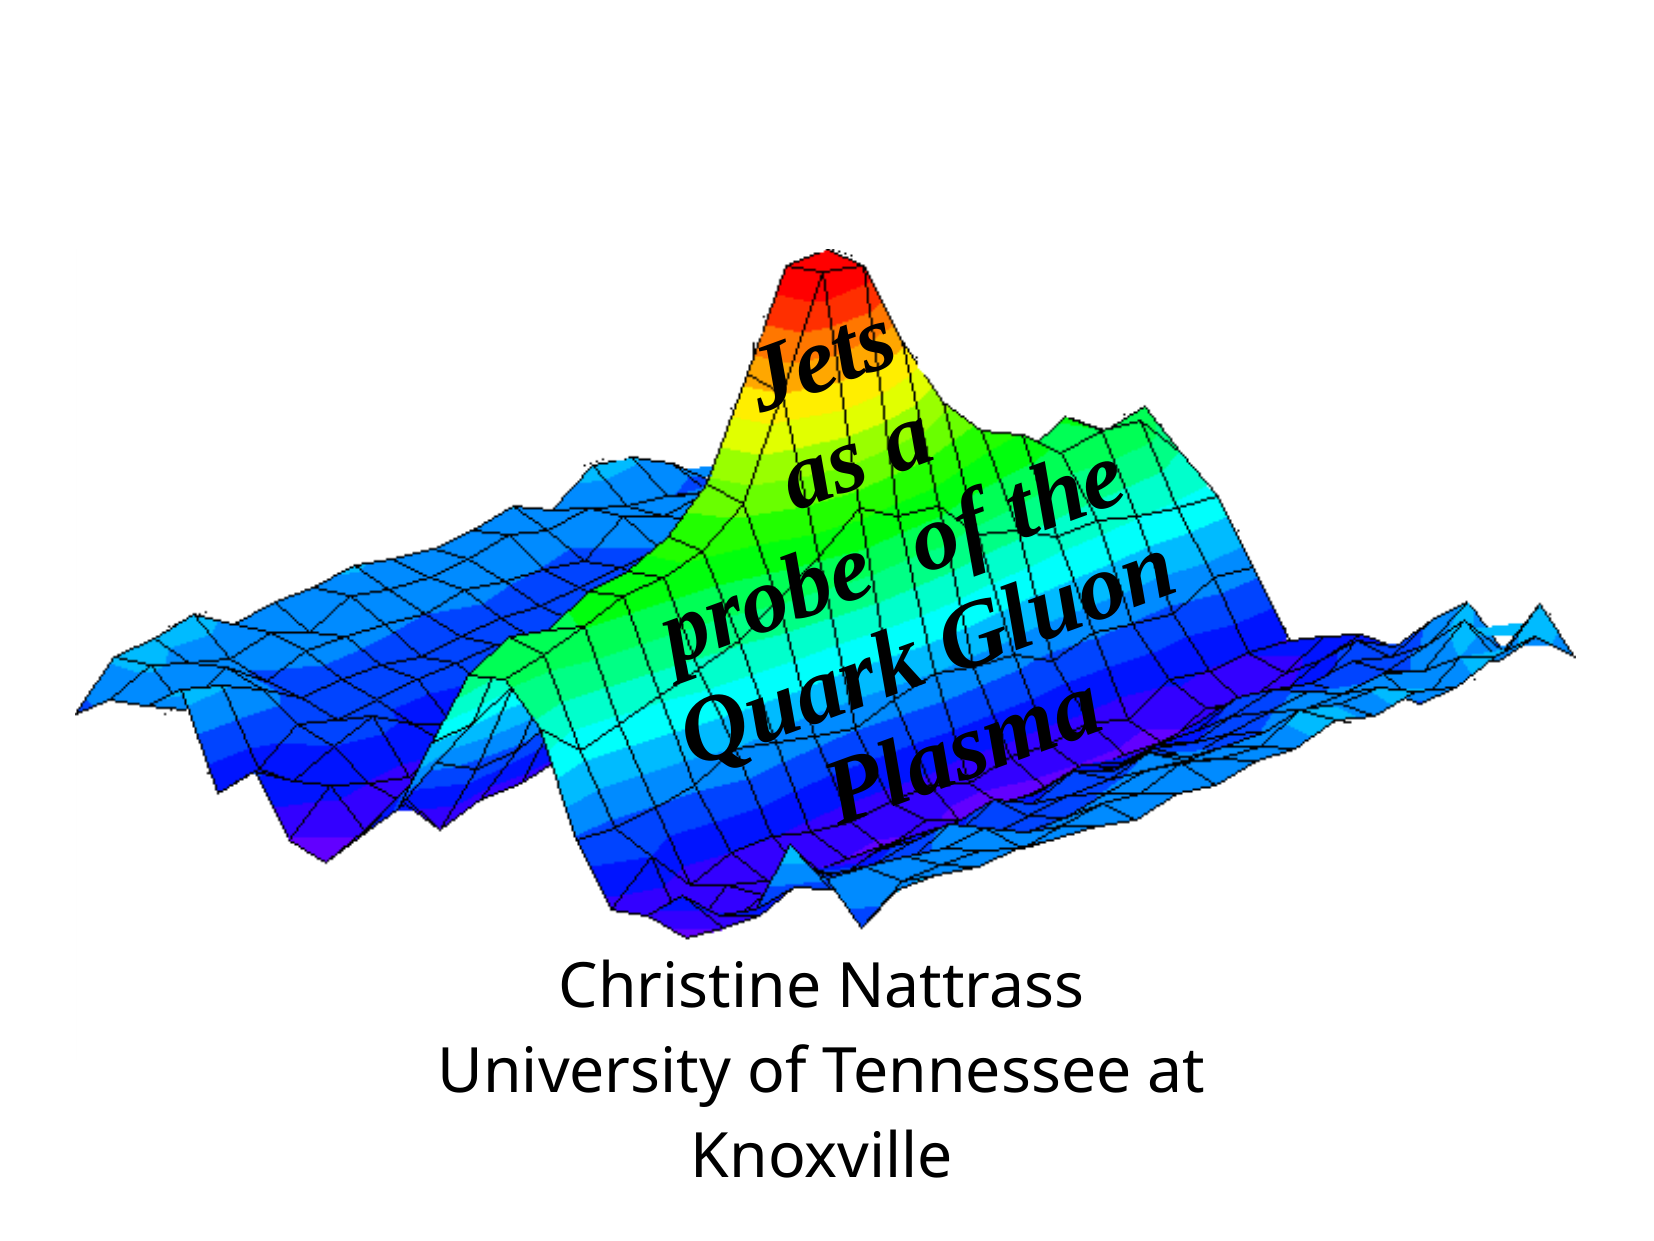

Jets
as a
probe of the Quark Gluon Plasma
Christine Nattrass
University of Tennessee at Knoxville